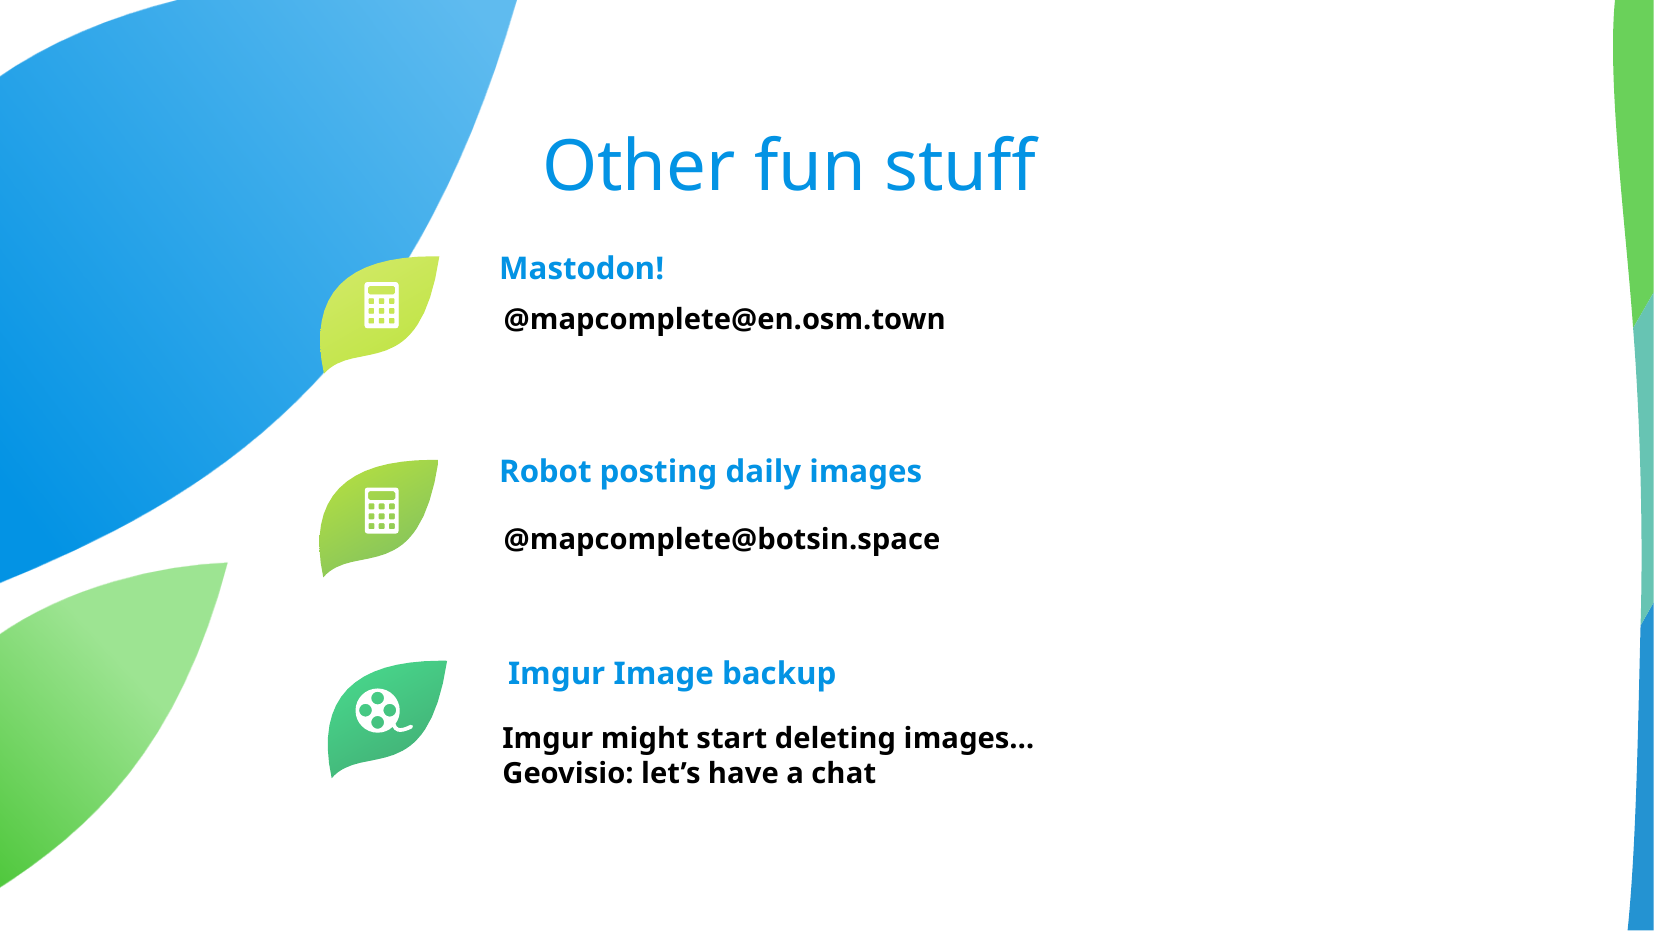

Other fun stuff
Mastodon!
@mapcomplete@en.osm.town
Robot posting daily images
@mapcomplete@botsin.space
Imgur Image backup
Imgur might start deleting images…
Geovisio: let’s have a chat